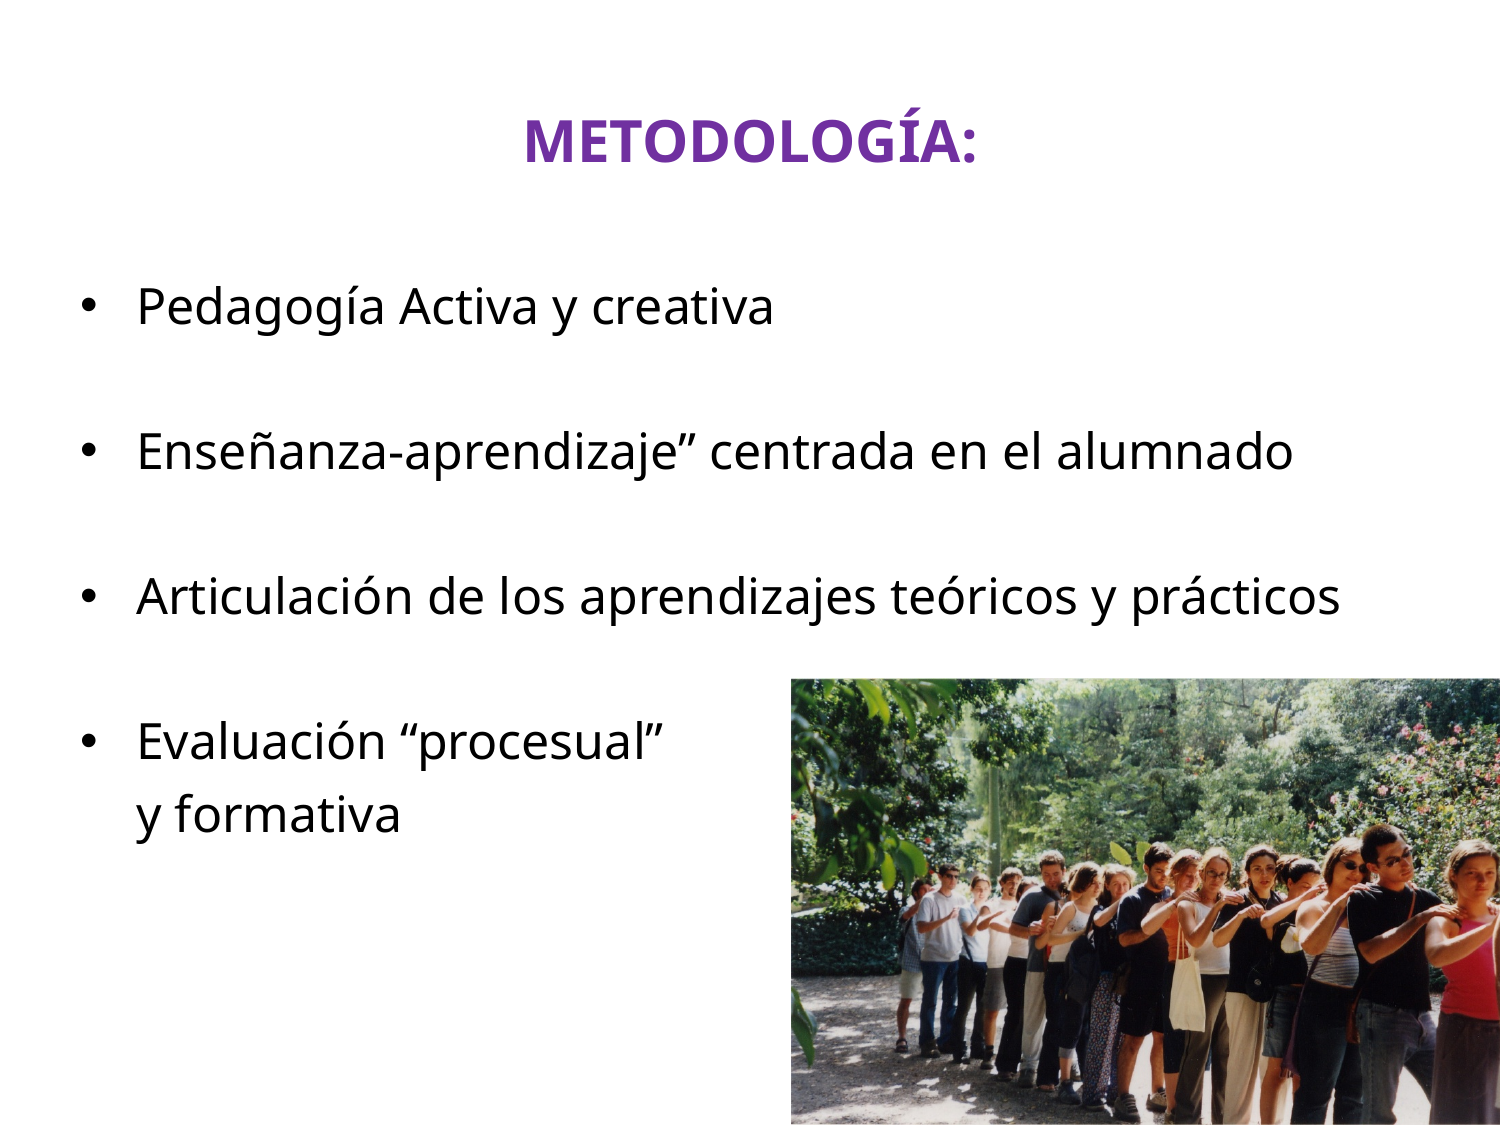

# METODOLOGÍA:
Pedagogía Activa y creativa
Enseñanza-aprendizaje” centrada en el alumnado
Articulación de los aprendizajes teóricos y prácticos
Evaluación “procesual”
y formativa